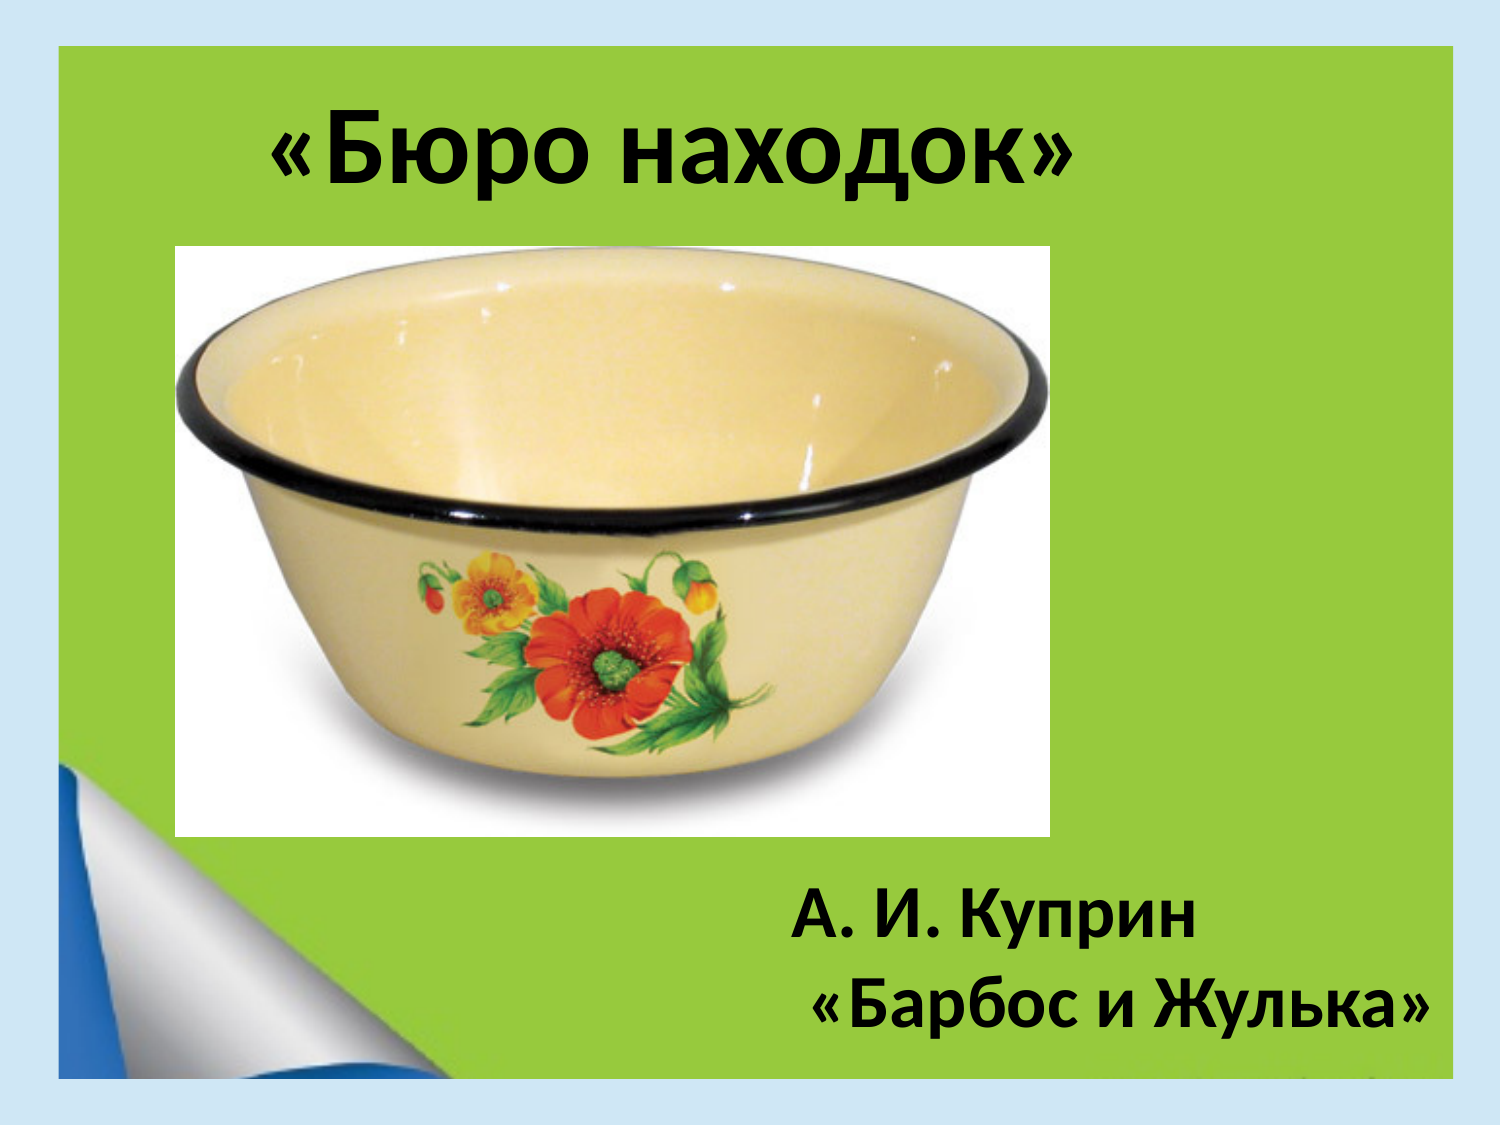

«Бюро находок»
А. И. Куприн
 «Барбос и Жулька»